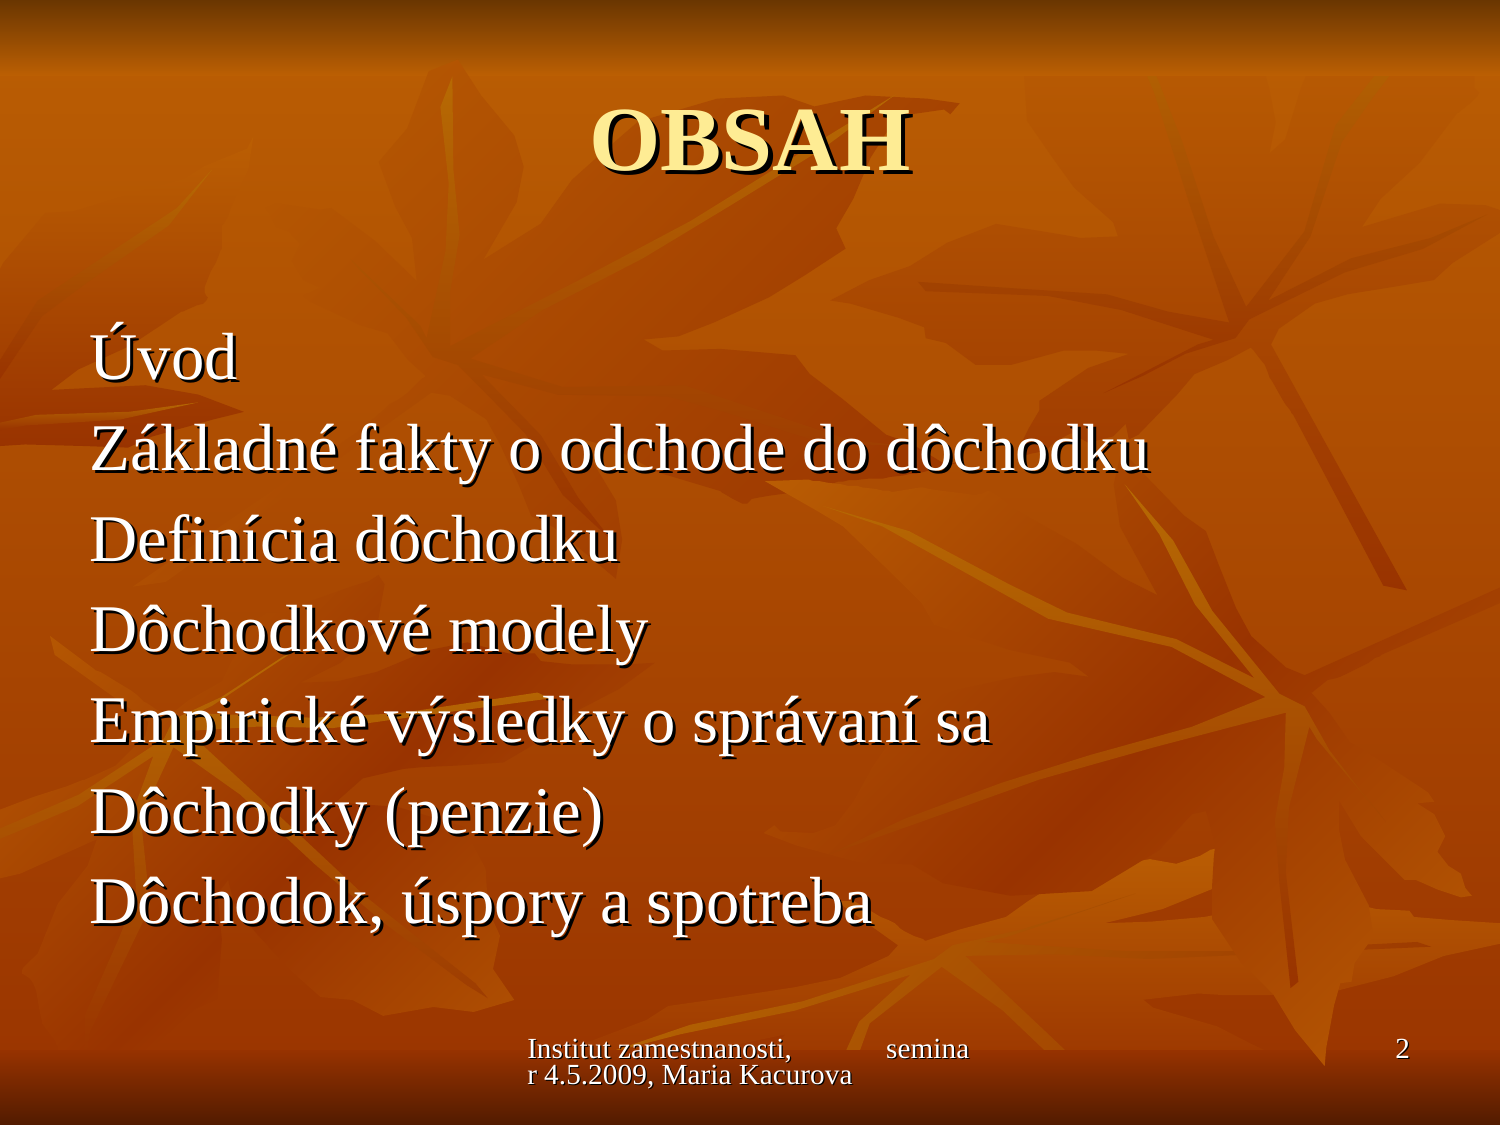

# OBSAH
Úvod
Základné fakty o odchode do dôchodku
Definícia dôchodku
Dôchodkové modely
Empirické výsledky o správaní sa
Dôchodky (penzie)
Dôchodok, úspory a spotreba
Institut zamestnanosti, seminar 4.5.2009, Maria Kacurova
2